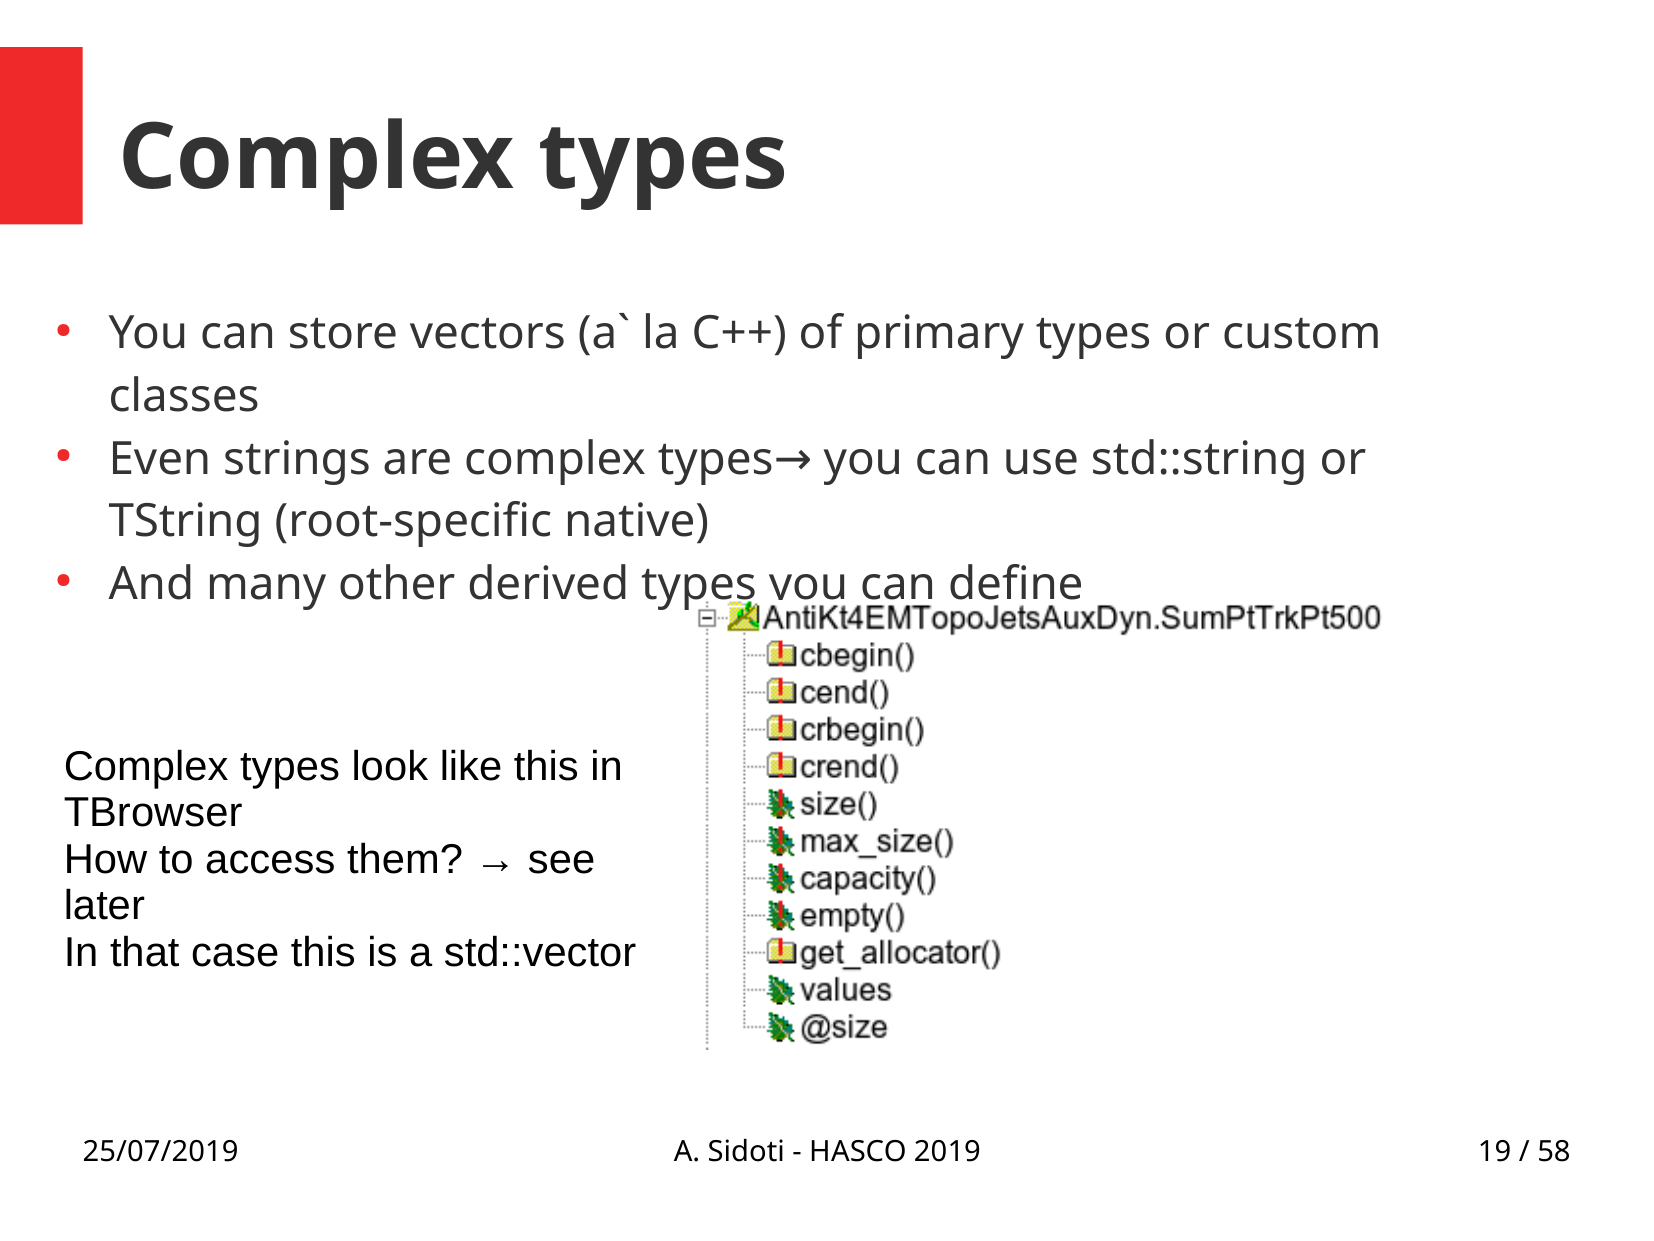

# Complex types
You can store vectors (a` la C++) of primary types or custom classes
Even strings are complex types→ you can use std::string or TString (root-specific native)
And many other derived types you can define
Complex types look like this in TBrowser
How to access them? → see later
In that case this is a std::vector
25/07/2019
A. Sidoti - HASCO 2019
19